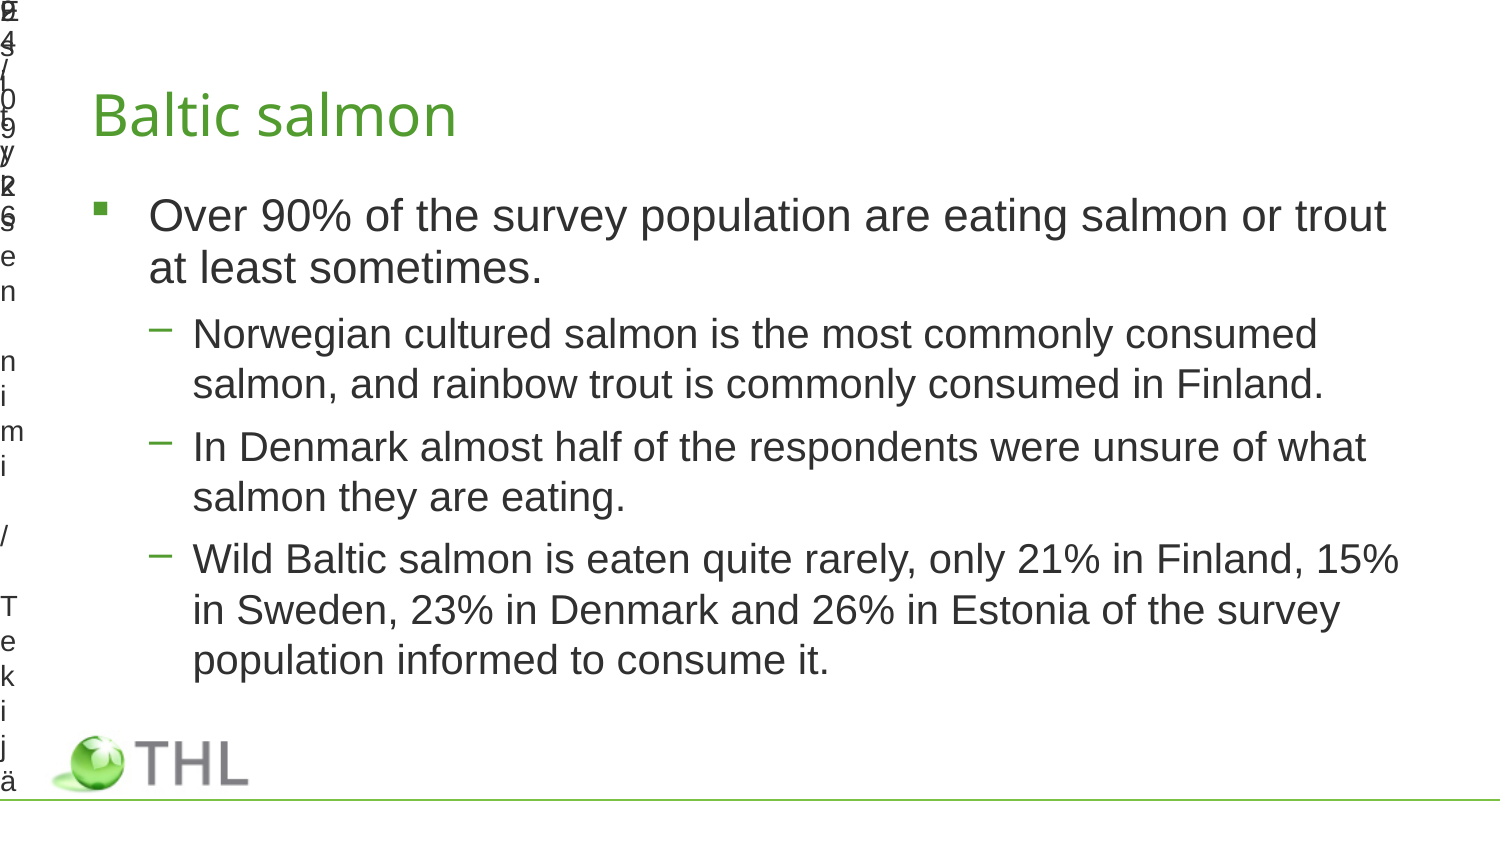

Esityksen nimi / Tekijä
# Baltic salmon
Over 90% of the survey population are eating salmon or trout at least sometimes.
Norwegian cultured salmon is the most commonly consumed salmon, and rainbow trout is commonly consumed in Finland.
In Denmark almost half of the respondents were unsure of what salmon they are eating.
Wild Baltic salmon is eaten quite rarely, only 21% in Finland, 15% in Sweden, 23% in Denmark and 26% in Estonia of the survey population informed to consume it.